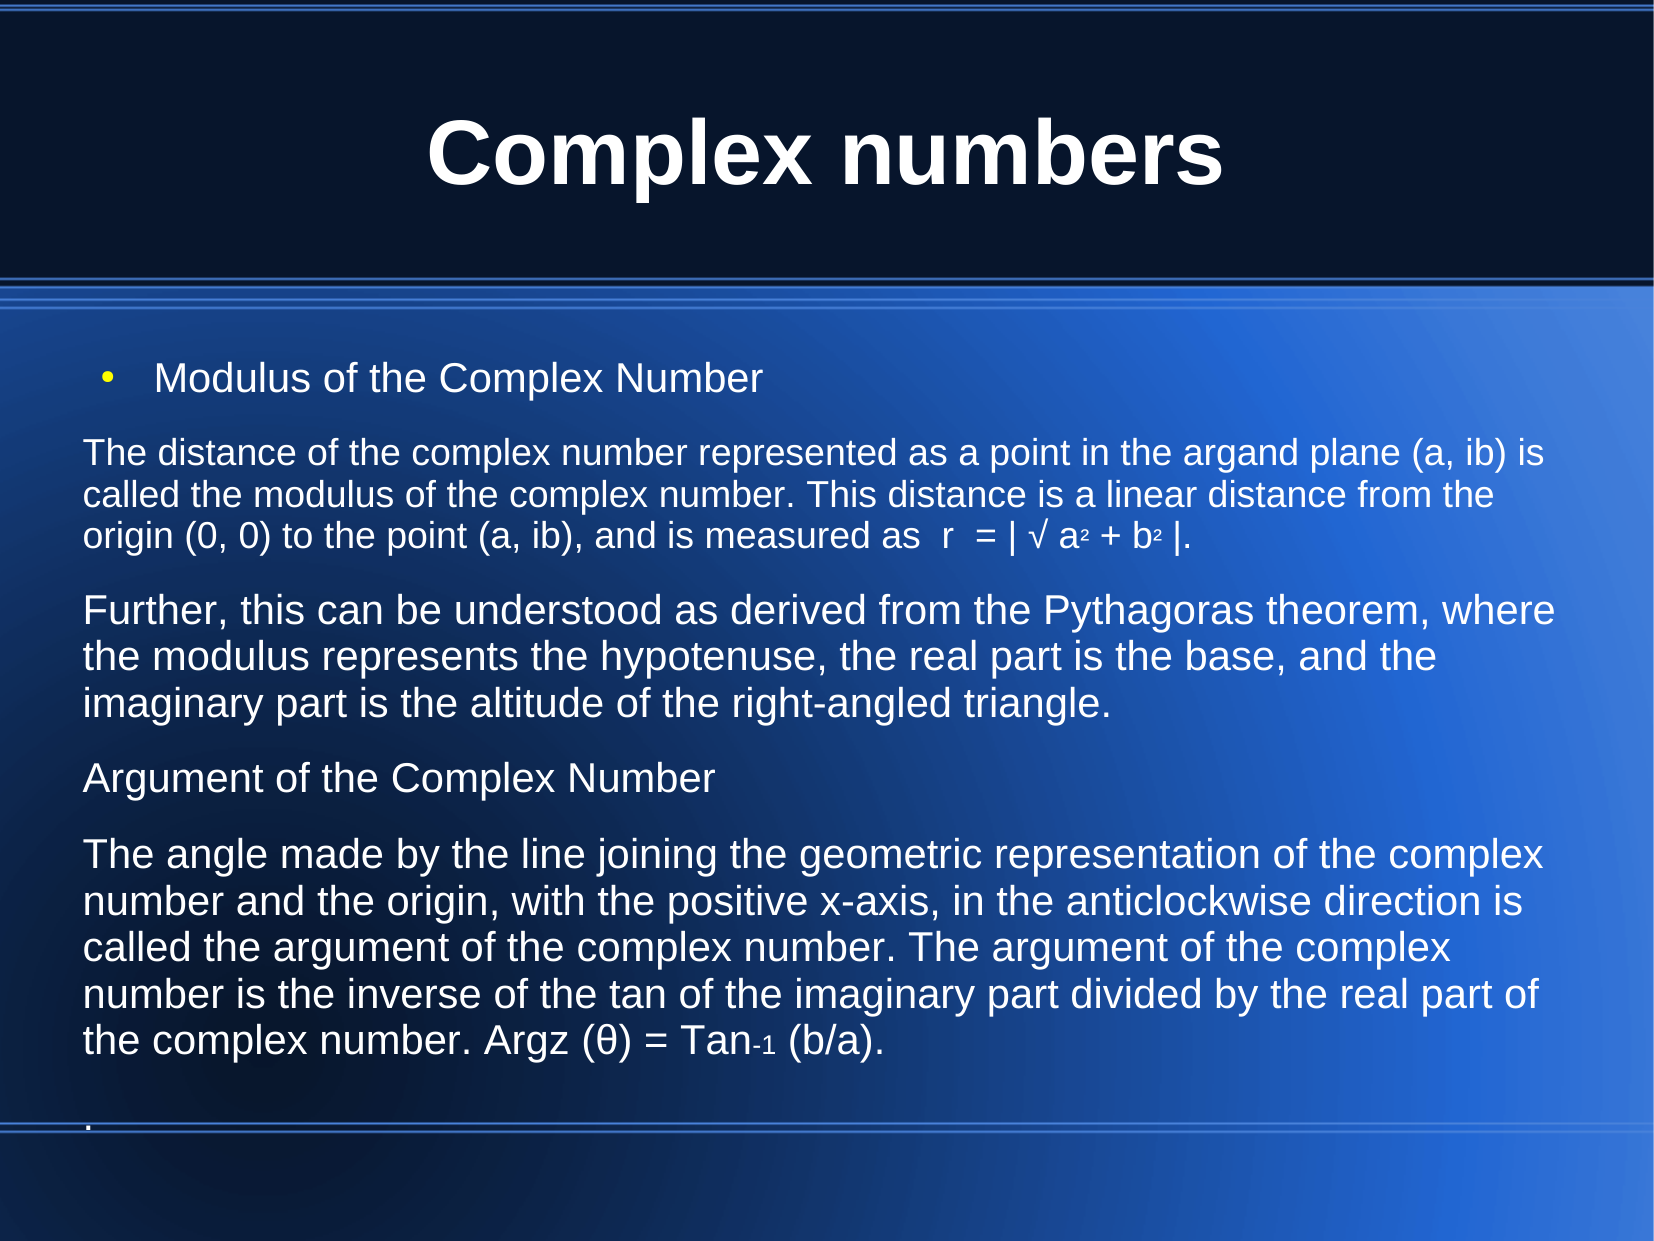

# Complex numbers
Modulus of the Complex Number
The distance of the complex number represented as a point in the argand plane (a, ib) is called the modulus of the complex number. This distance is a linear distance from the origin (0, 0) to the point (a, ib), and is measured as r = | √ a² + b² |.
Further, this can be understood as derived from the Pythagoras theorem, where the modulus represents the hypotenuse, the real part is the base, and the imaginary part is the altitude of the right-angled triangle.
Argument of the Complex Number
The angle made by the line joining the geometric representation of the complex number and the origin, with the positive x-axis, in the anticlockwise direction is called the argument of the complex number. The argument of the complex number is the inverse of the tan of the imaginary part divided by the real part of the complex number. Argz (θ) = Tan-1 (b/a).
.